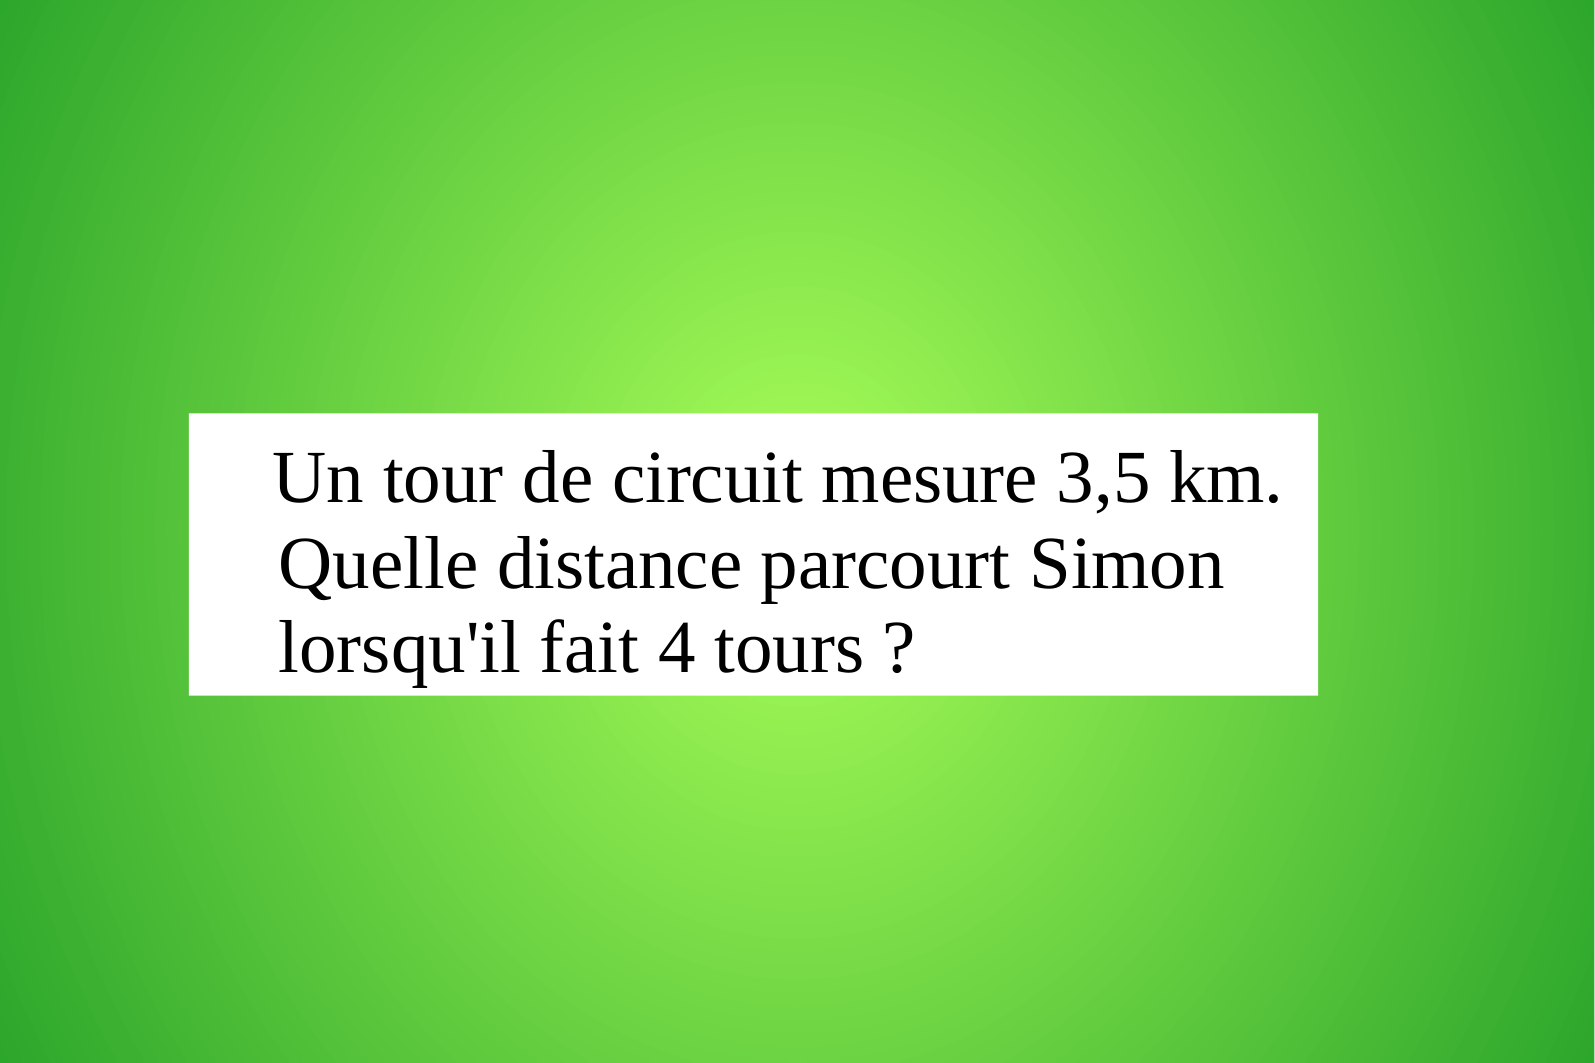

Un tour de circuit mesure 3,5 km.
 Quelle distance parcourt Simon
 lorsqu'il fait 4 tours ?